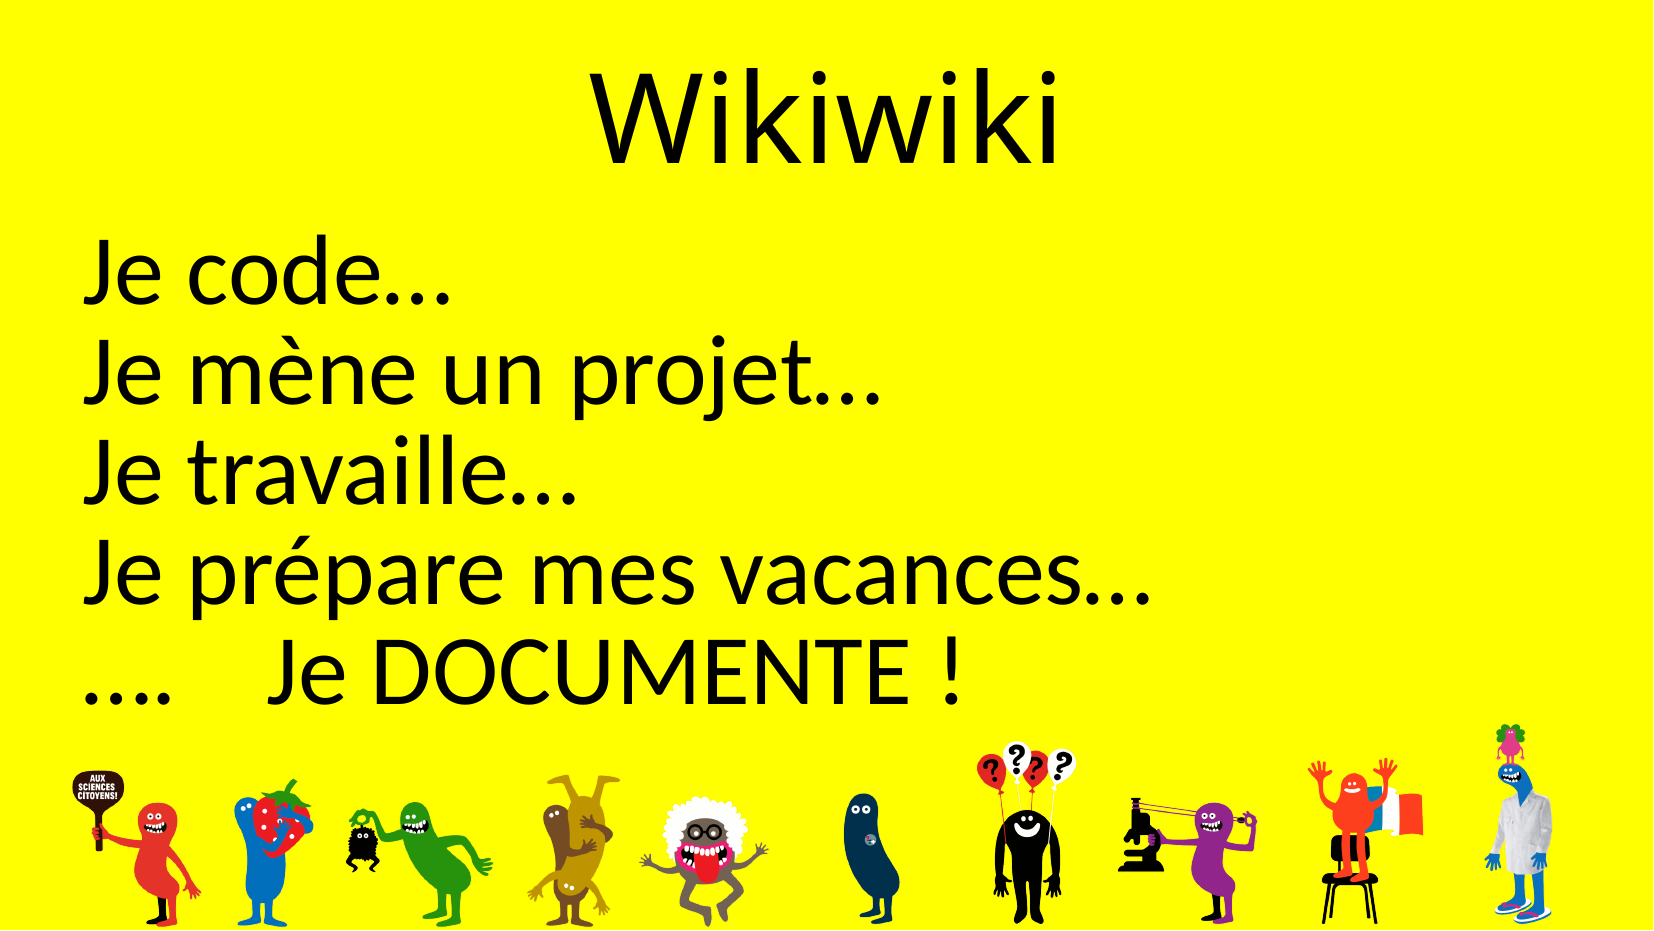

Wikiwiki
# Je code…
Je mène un projet…
Je travaille…
Je prépare mes vacances…
…. Je DOCUMENTE !